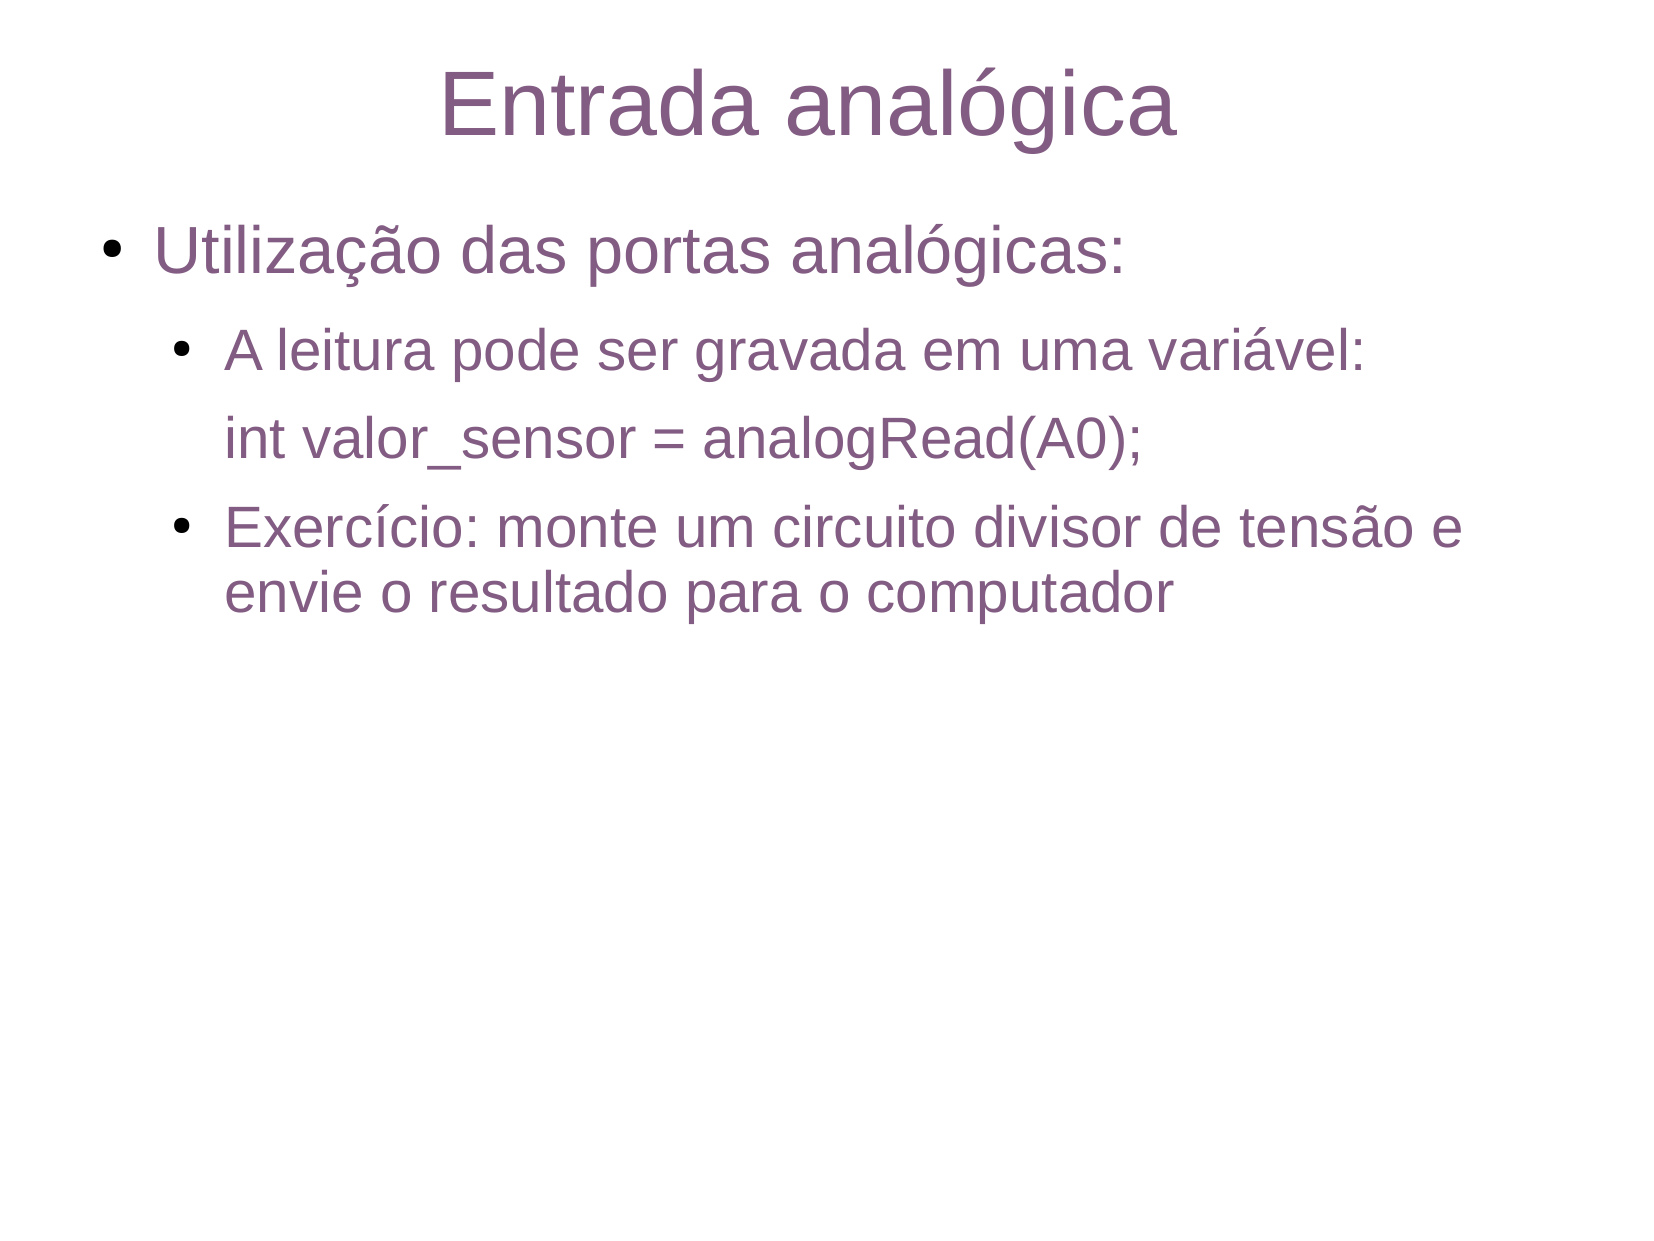

# Entrada analógica
Utilização das portas analógicas:
A leitura pode ser gravada em uma variável:
int valor_sensor = analogRead(A0);
Exercício: monte um circuito divisor de tensão e envie o resultado para o computador